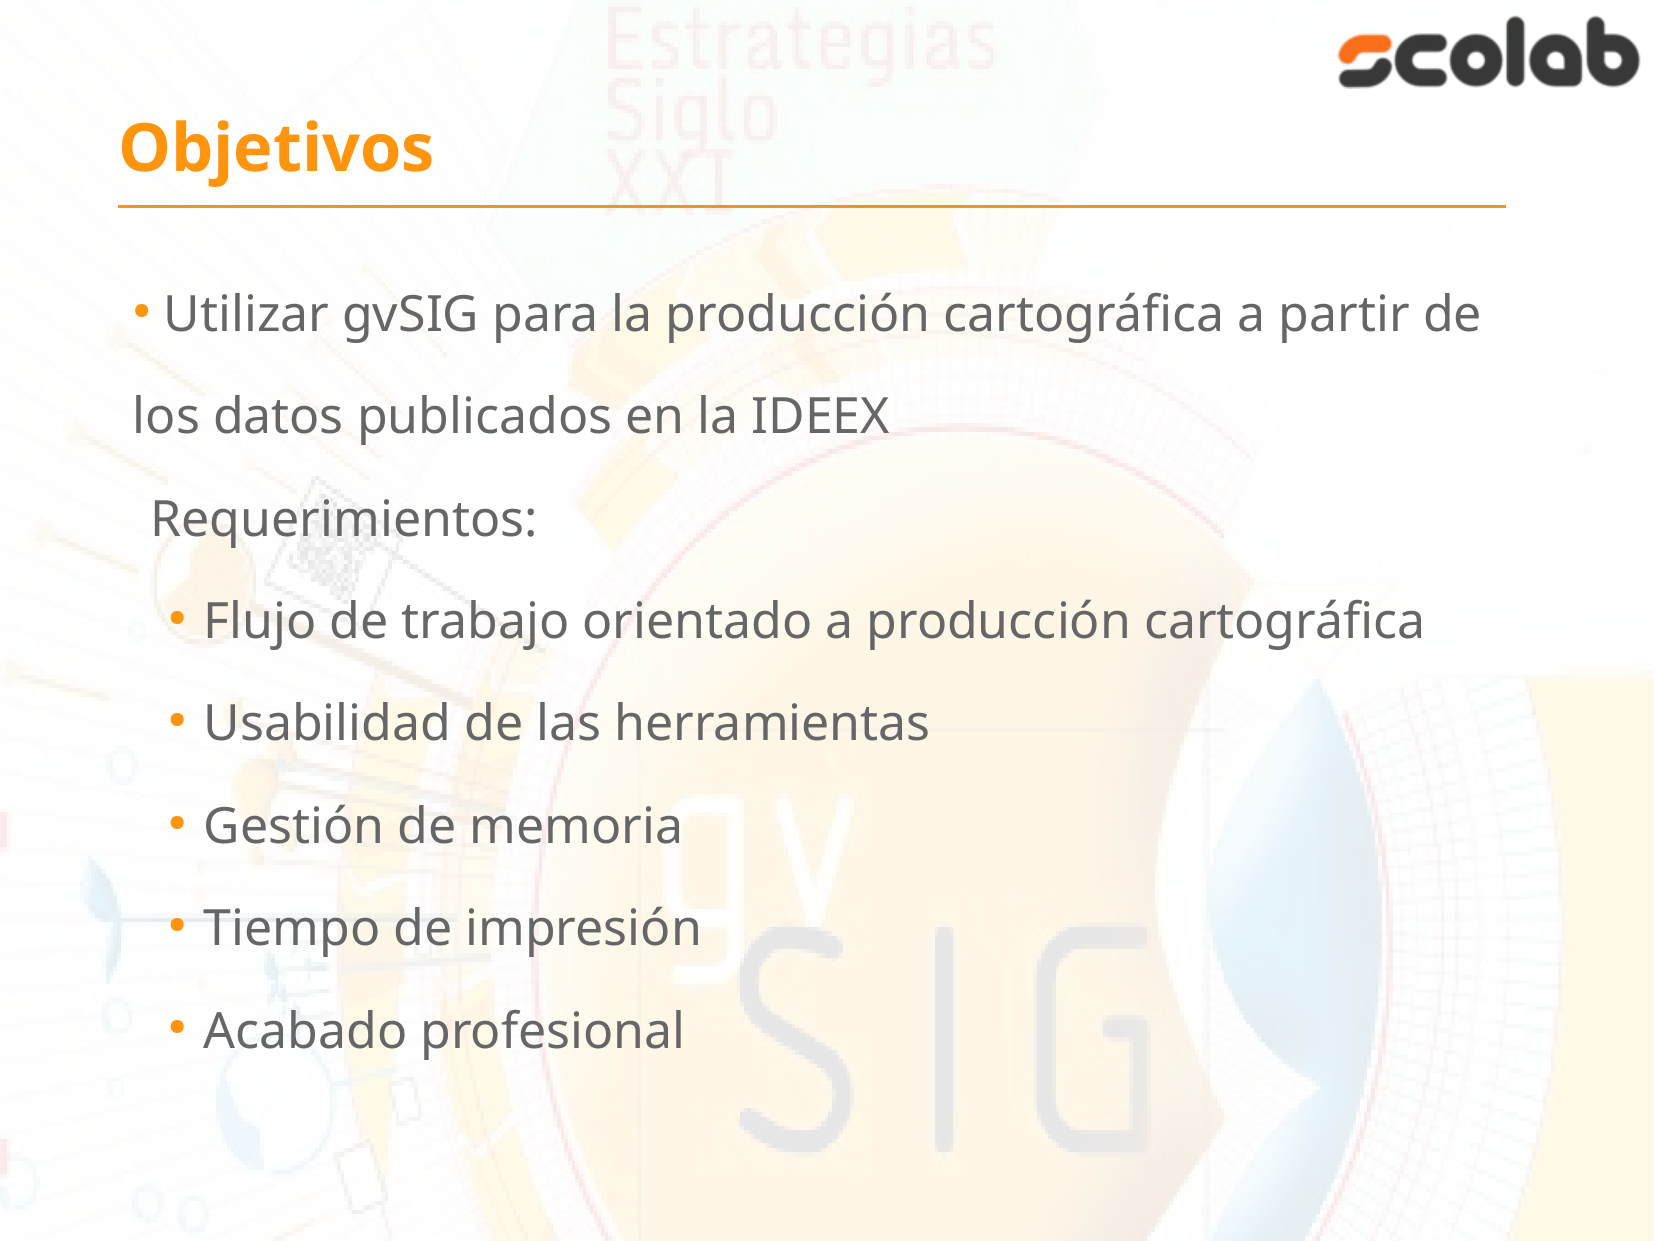

# Objetivos
 Utilizar gvSIG para la producción cartográfica a partir de los datos publicados en la IDEEX
Requerimientos:
Flujo de trabajo orientado a producción cartográfica
Usabilidad de las herramientas
Gestión de memoria
Tiempo de impresión
Acabado profesional